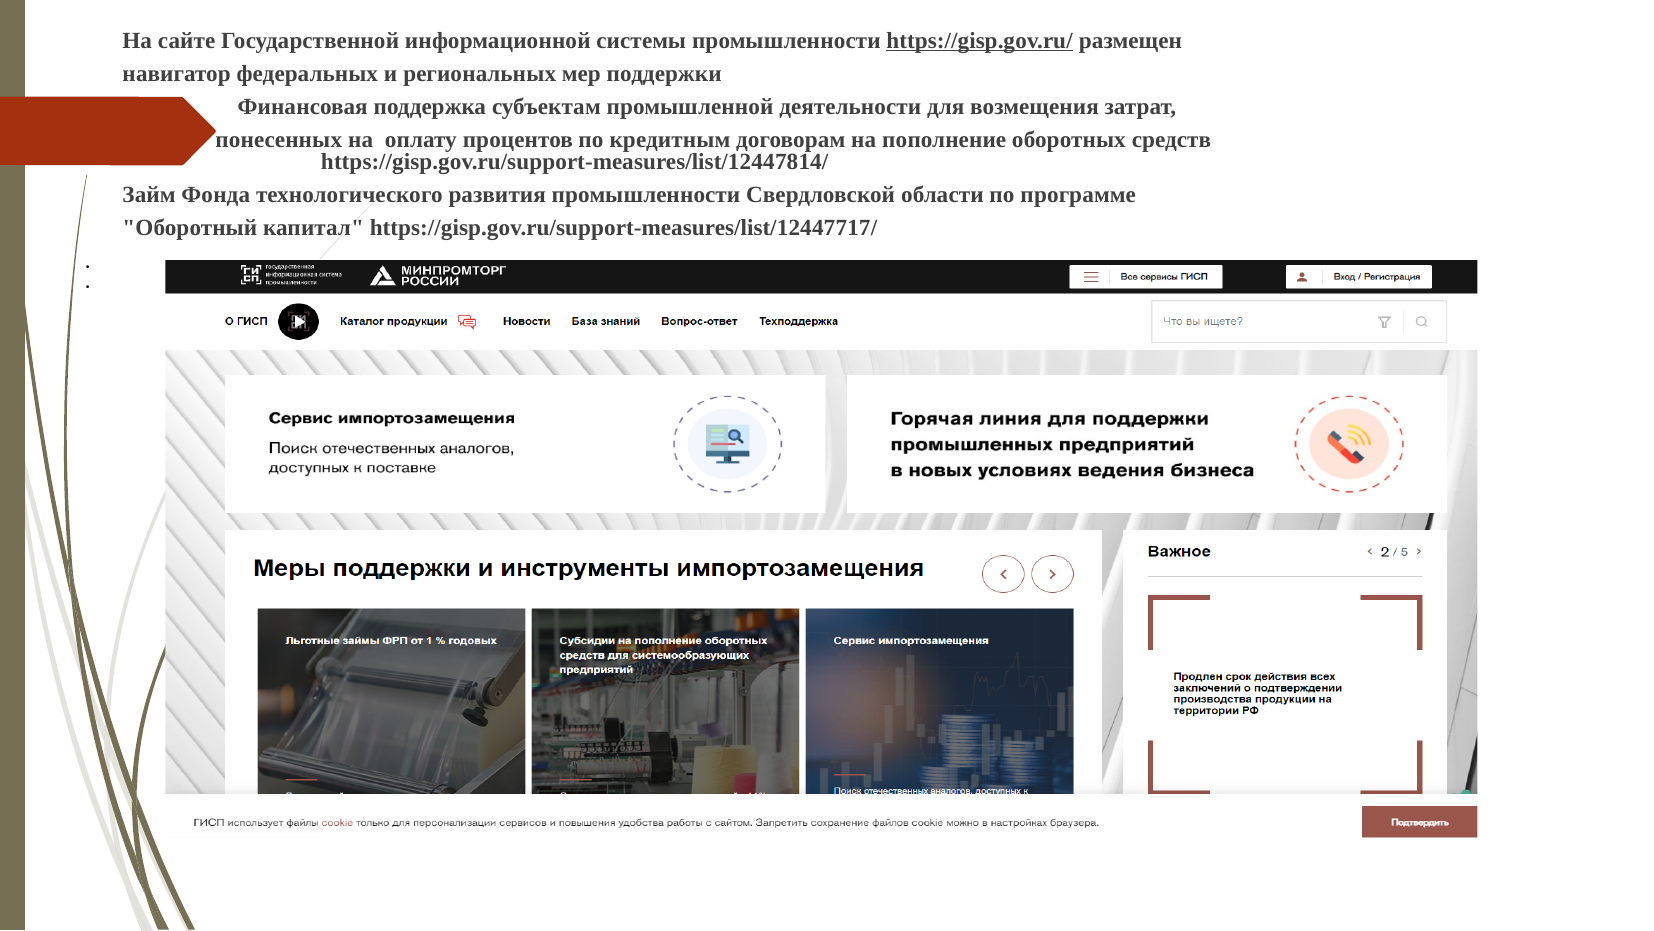

# На сайте Государственной информационной системы промышленности https://gisp.gov.ru/ размещен
навигатор федеральных и региональных мер поддержки
 Финансовая поддержка субъектам промышленной деятельности для возмещения затрат,
 понесенных на оплату процентов по кредитным договорам на пополнение оборотных средств https://gisp.gov.ru/support-measures/list/12447814/
Займ Фонда технологического развития промышленности Свердловской области по программе
"Оборотный капитал" https://gisp.gov.ru/support-measures/list/12447717/